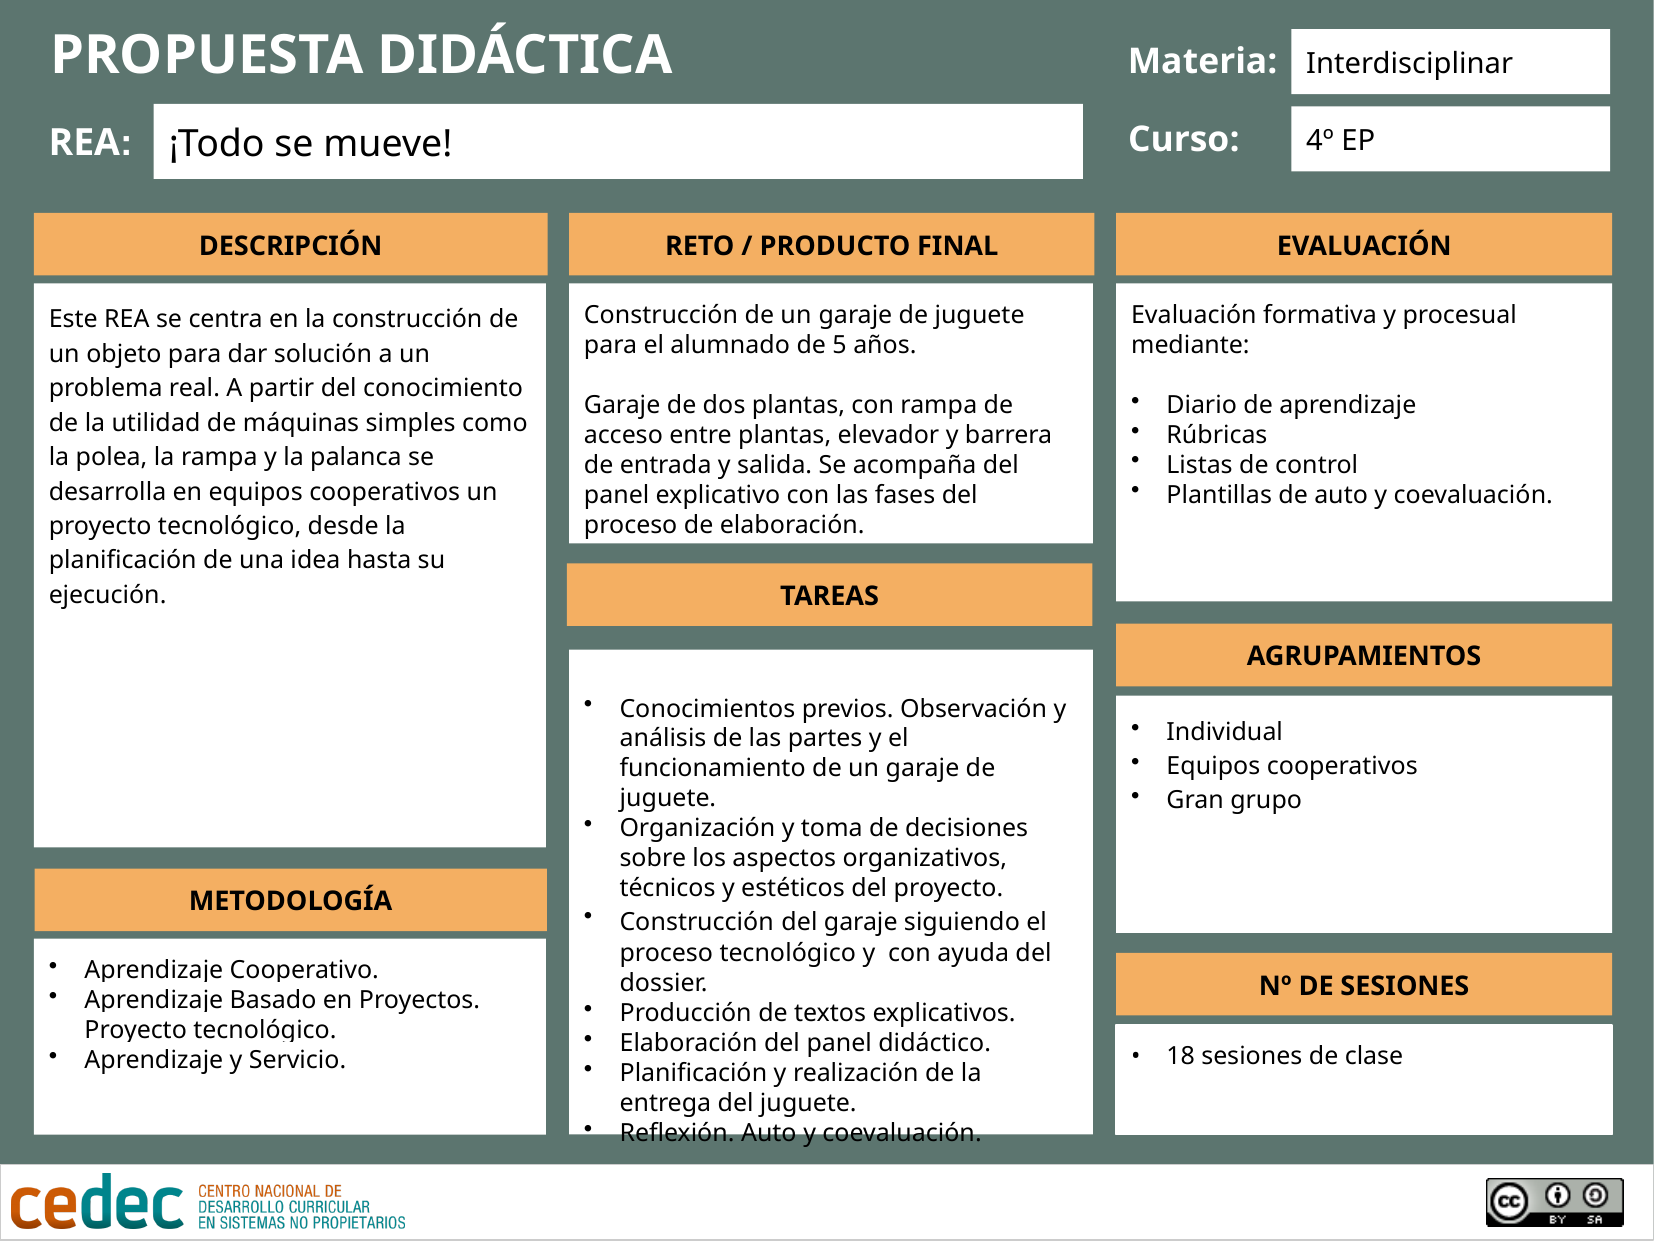

PROPUESTA DIDÁCTICA
Interdisciplinar
Materia:
¡Todo se mueve!
4º EP
Curso:
REA:
DESCRIPCIÓN
RETO / PRODUCTO FINAL
EVALUACIÓN
Este REA se centra en la construcción de un objeto para dar solución a un problema real. A partir del conocimiento de la utilidad de máquinas simples como la polea, la rampa y la palanca se desarrolla en equipos cooperativos un proyecto tecnológico, desde la planificación de una idea hasta su ejecución.
Construcción de un garaje de juguete para el alumnado de 5 años.
Garaje de dos plantas, con rampa de acceso entre plantas, elevador y barrera de entrada y salida. Se acompaña del panel explicativo con las fases del proceso de elaboración.
Evaluación formativa y procesual mediante:
Diario de aprendizaje
Rúbricas
Listas de control
Plantillas de auto y coevaluación.
TAREAS
AGRUPAMIENTOS
Conocimientos previos. Observación y análisis de las partes y el funcionamiento de un garaje de juguete.
Organización y toma de decisiones sobre los aspectos organizativos, técnicos y estéticos del proyecto.
Construcción del garaje siguiendo el proceso tecnológico y con ayuda del dossier.
Producción de textos explicativos.
Elaboración del panel didáctico.
Planificación y realización de la entrega del juguete.
Reflexión. Auto y coevaluación.
Individual
Equipos cooperativos
Gran grupo
METODOLOGÍA
Aprendizaje Cooperativo.
Aprendizaje Basado en Proyectos. Proyecto tecnológico.
Aprendizaje y Servicio.
Nº DE SESIONES
18 sesiones de clase